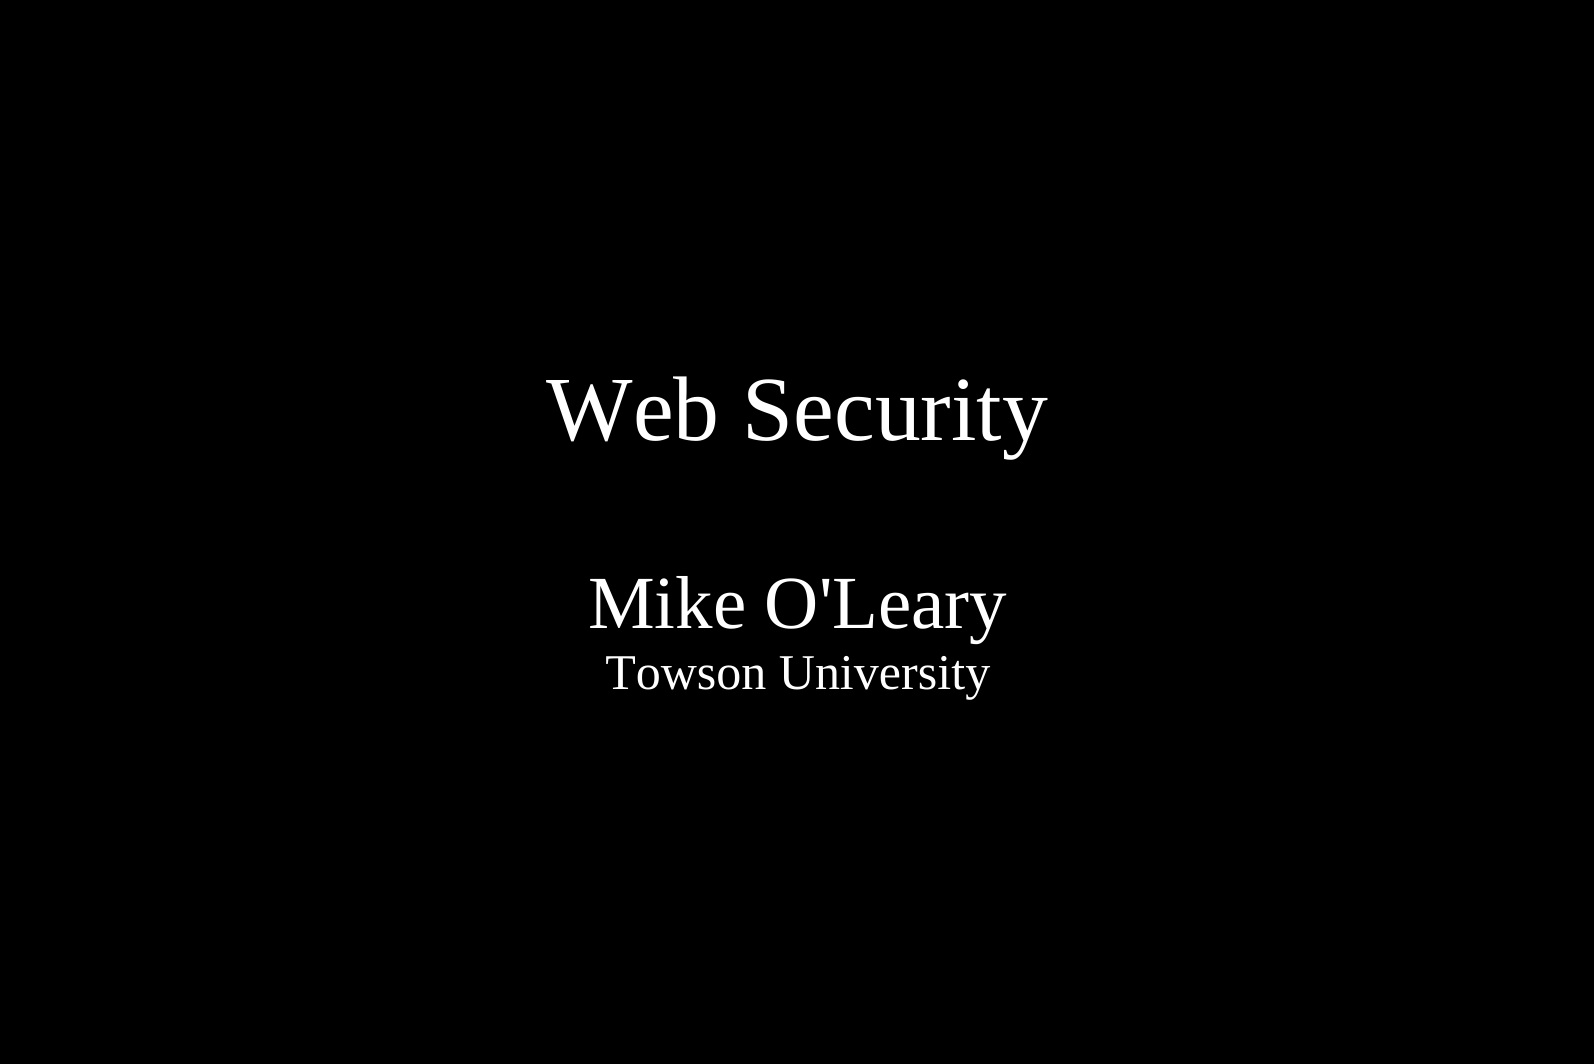

# Web Security Mike O'Leary Towson University